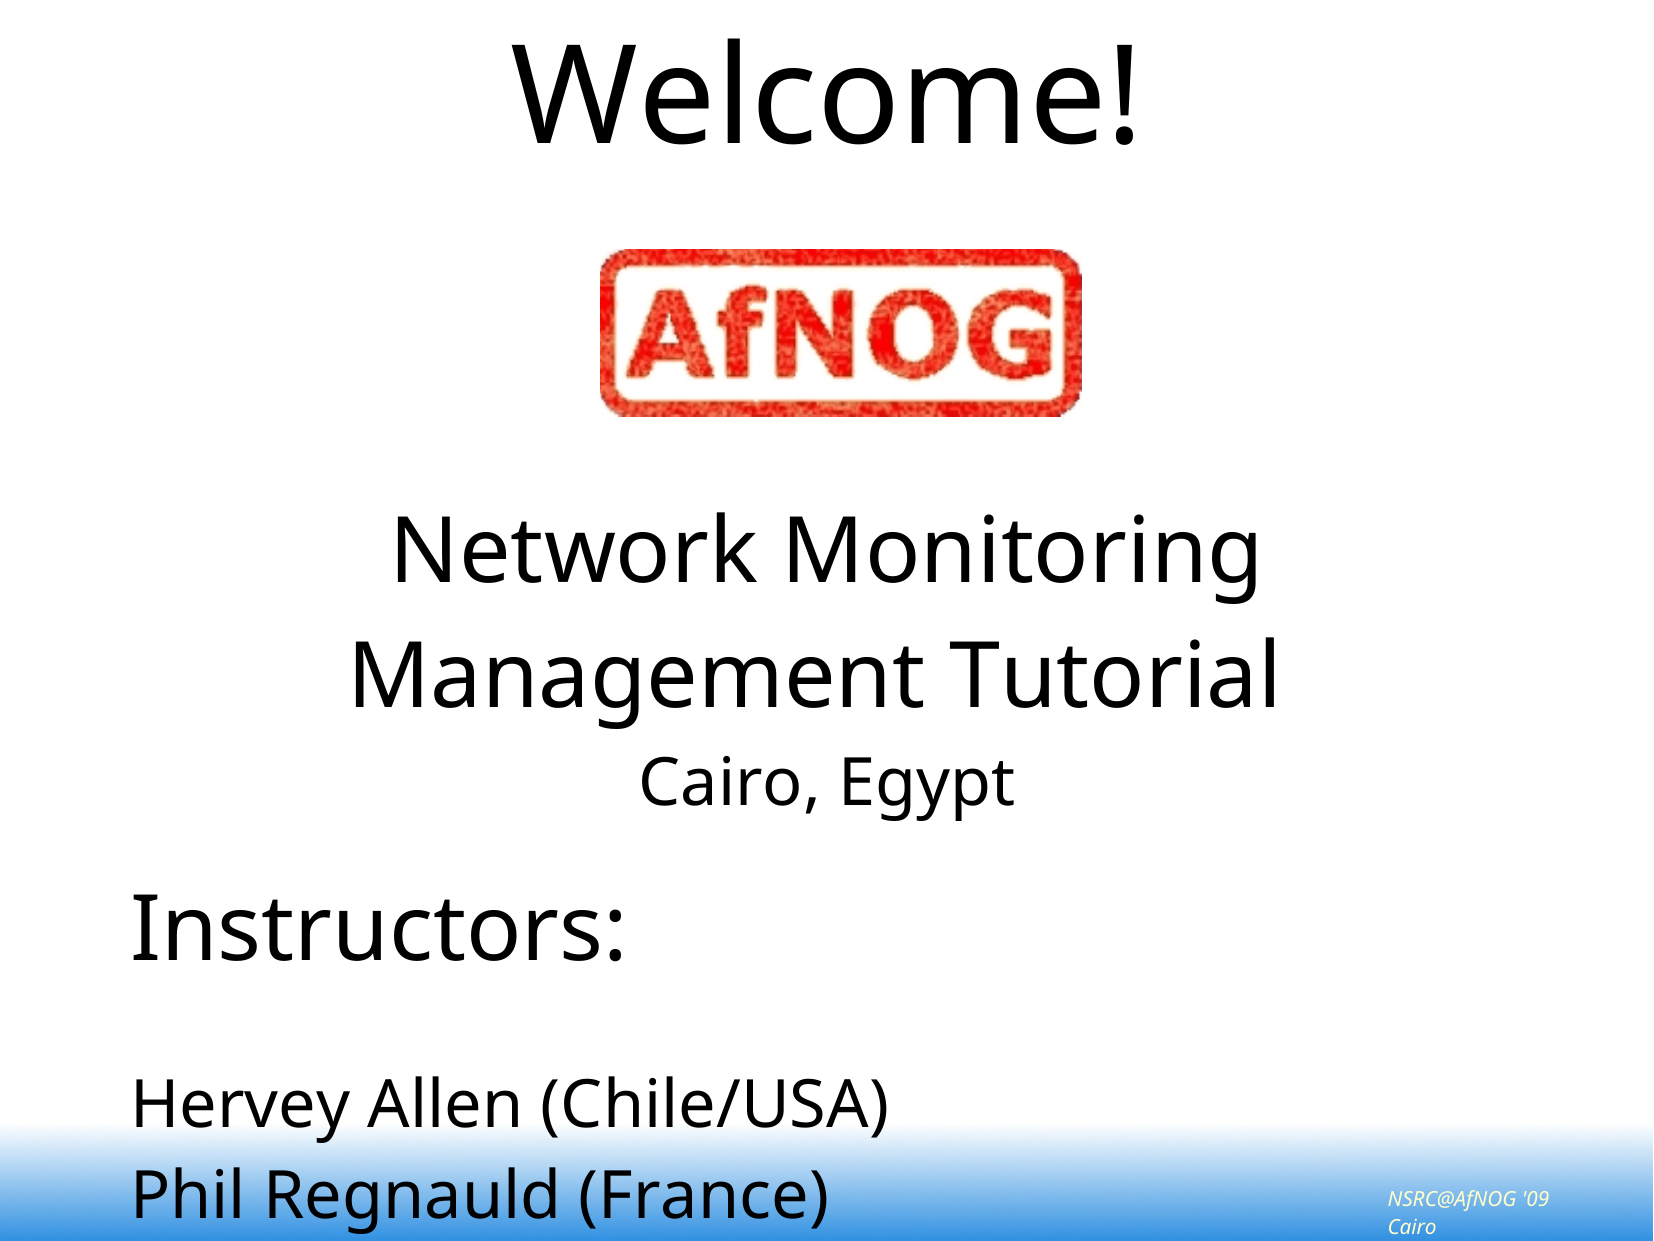

# Welcome! Network Monitoring Management Tutorial Cairo, Egypt
Instructors:
Hervey Allen (Chile/USA)
Phil Regnauld (France)